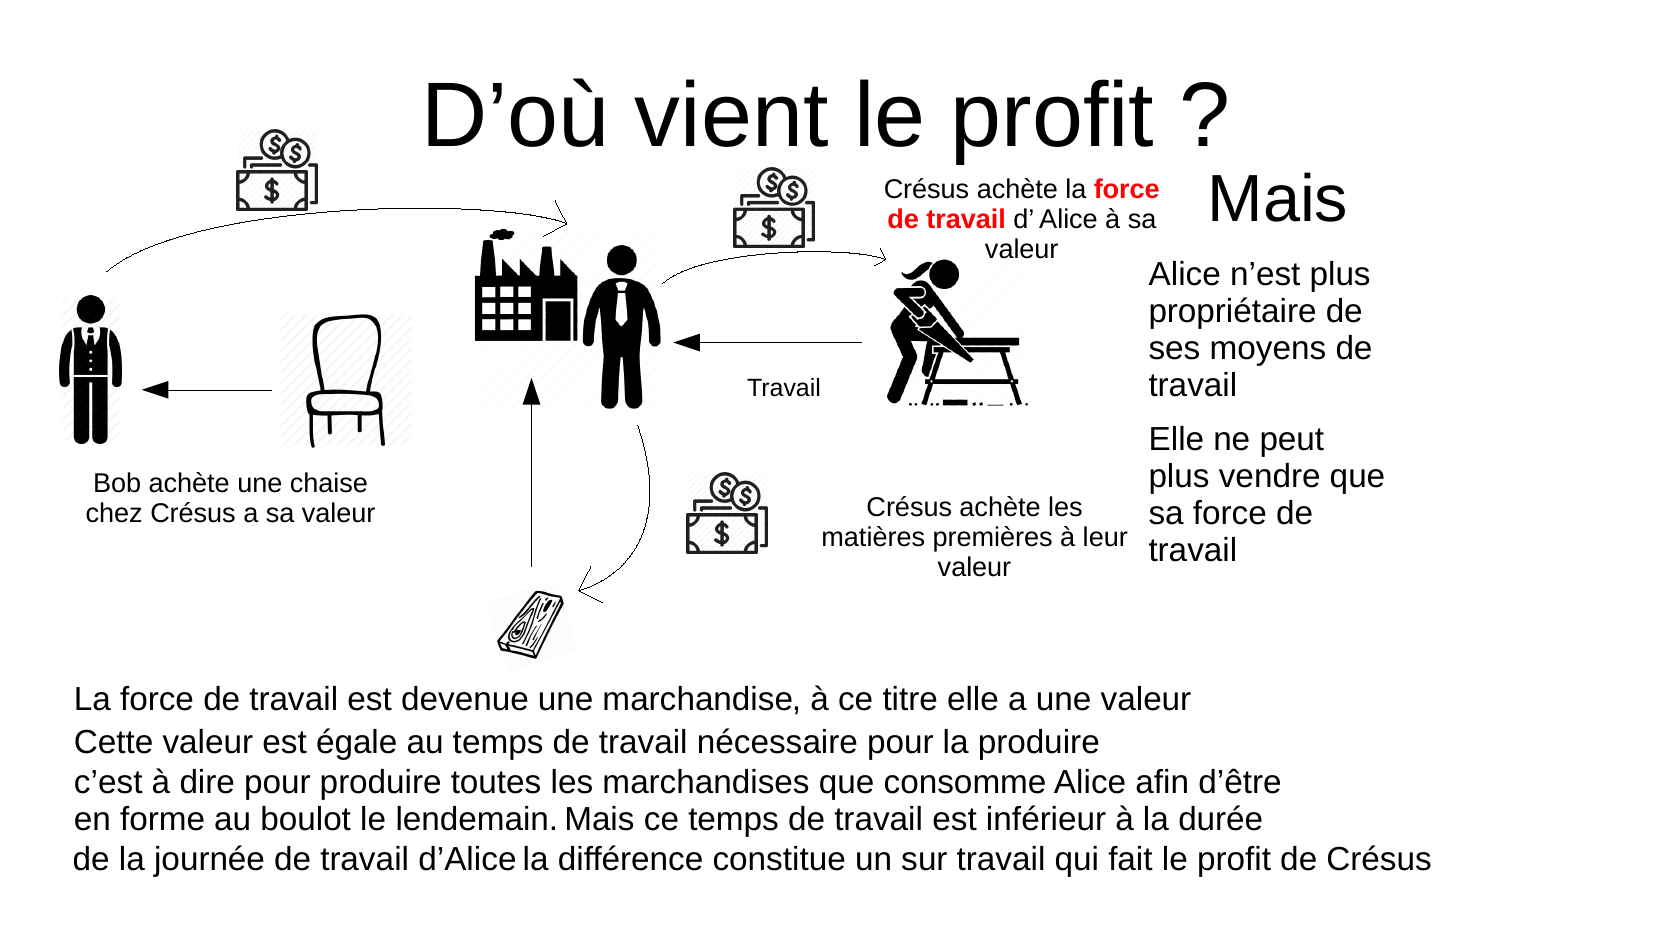

# D’où vient le profit ?
Mais
Crésus achète la force de travail d’ Alice à sa valeur
Alice n’est plus propriétaire de ses moyens de travail
Travail
Elle ne peut plus vendre que sa force de travail
Bob achète une chaise chez Crésus a sa valeur
Crésus achète les matières premières à leur valeur
La force de travail est devenue une marchandise
 , à ce titre elle a une valeur
Cette valeur est égale au temps de travail nécessaire pour la produire
c’est à dire pour produire toutes les marchandises que consomme Alice afin d’être en forme au boulot le lendemain.
Mais ce temps de travail est inférieur à la durée
de la journée de travail d’Alice
la différence constitue un sur travail qui fait le profit de Crésus